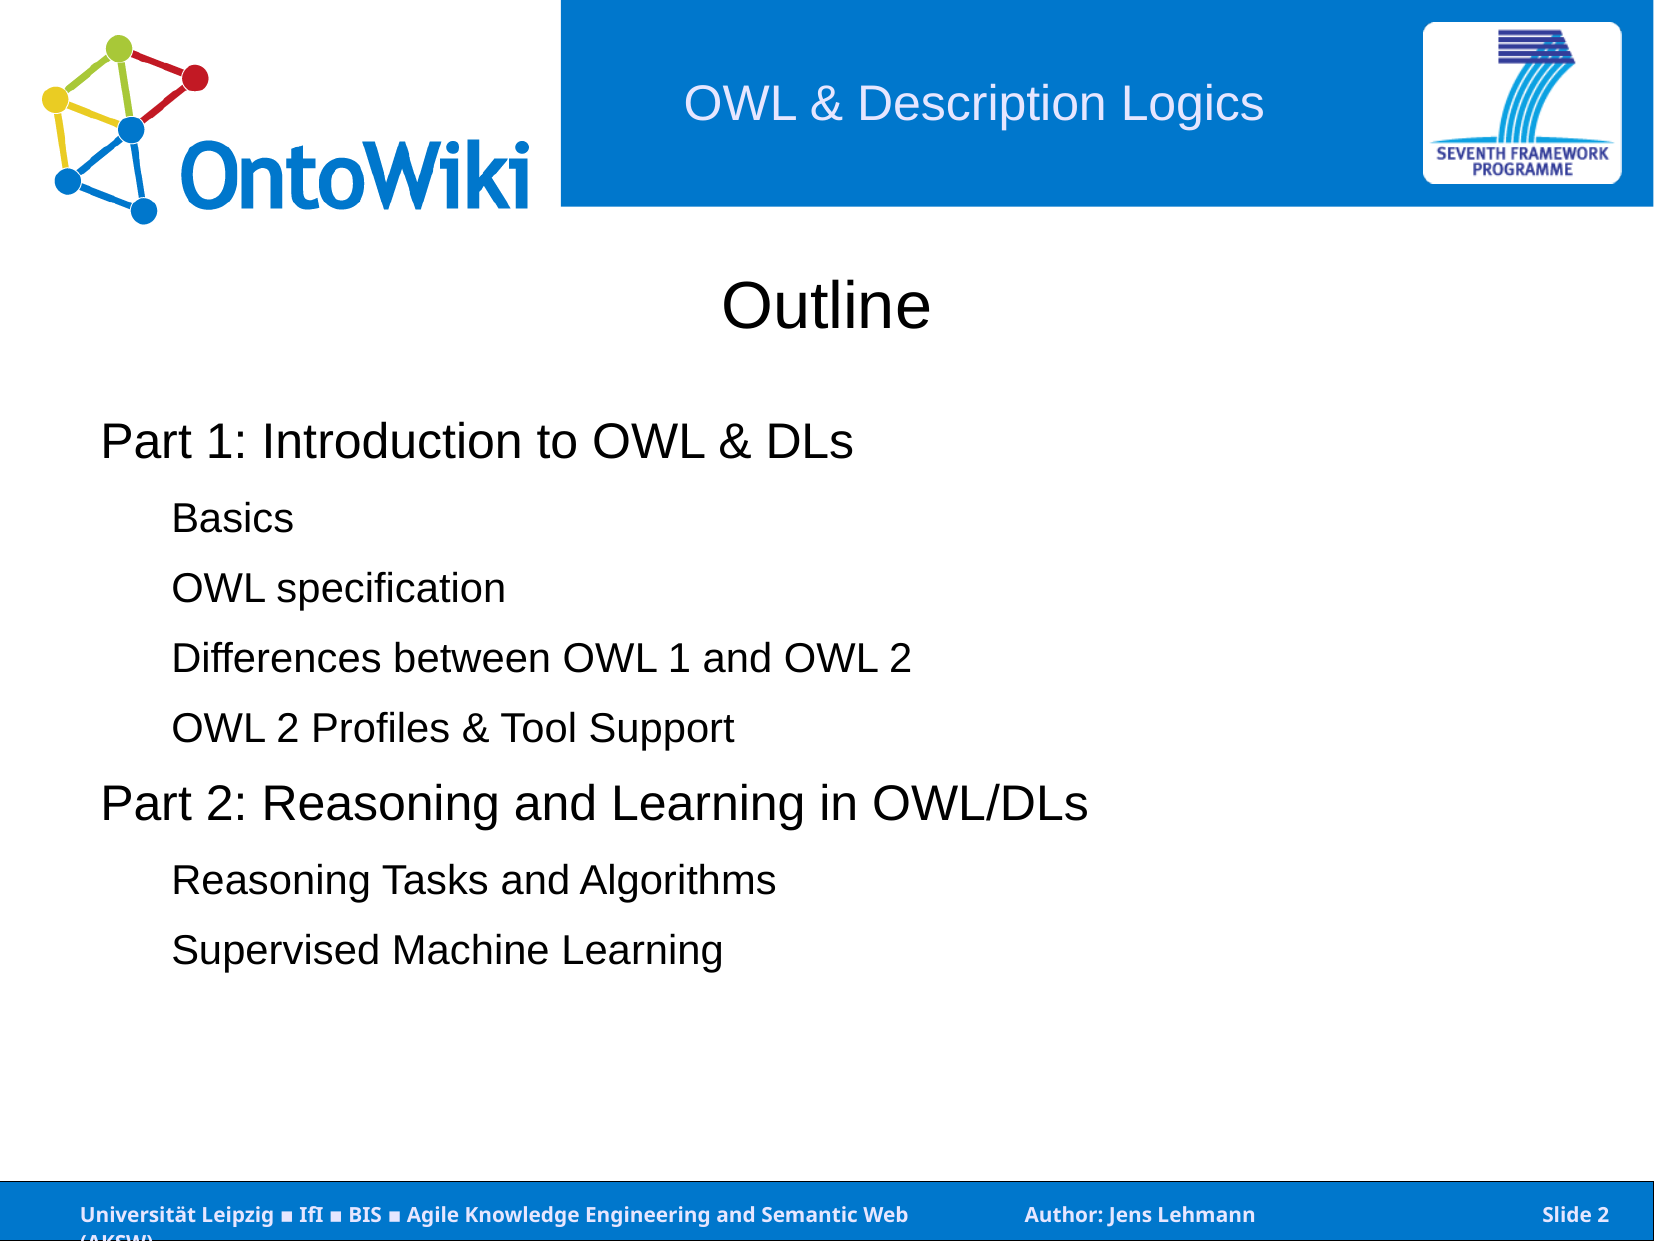

# Outline
Part 1: Introduction to OWL & DLs
Basics
OWL specification
Differences between OWL 1 and OWL 2
OWL 2 Profiles & Tool Support
Part 2: Reasoning and Learning in OWL/DLs
Reasoning Tasks and Algorithms
Supervised Machine Learning